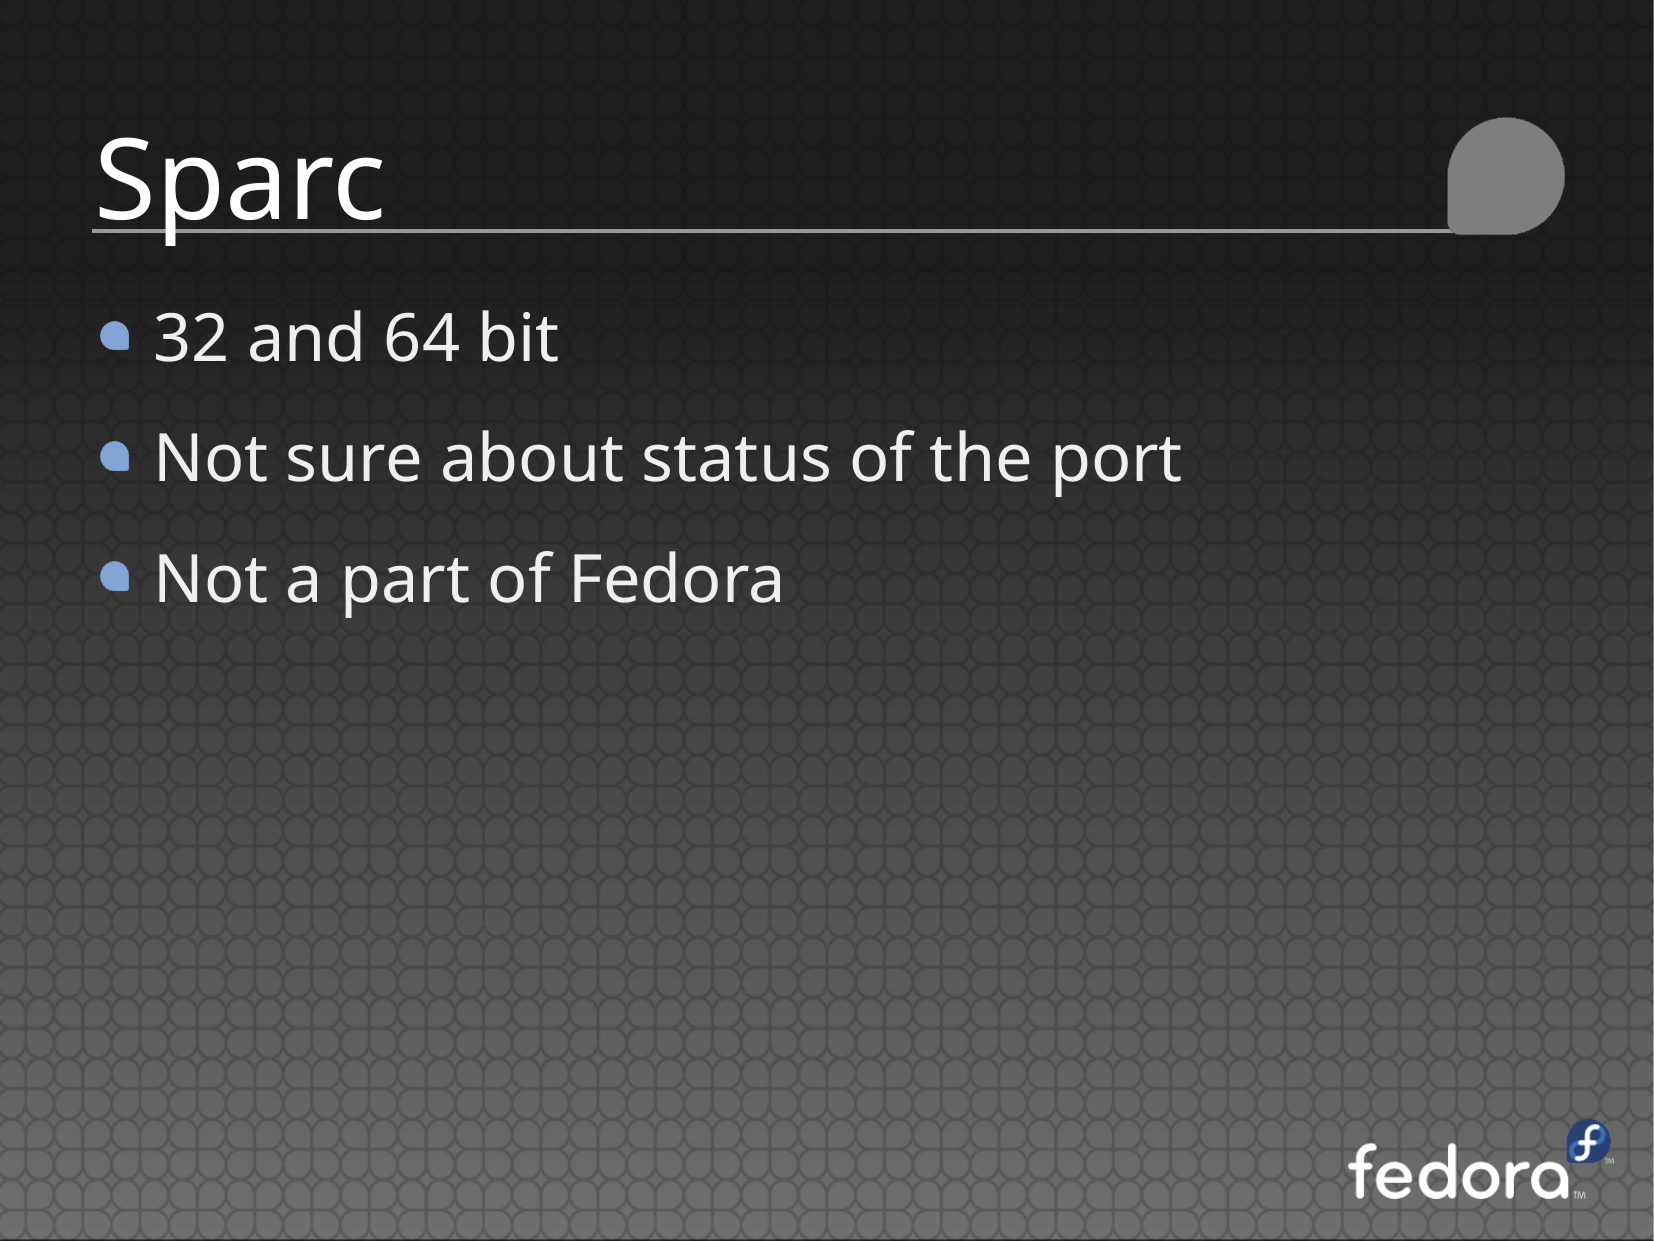

Sparc
# 32 and 64 bit
Not sure about status of the port
Not a part of Fedora